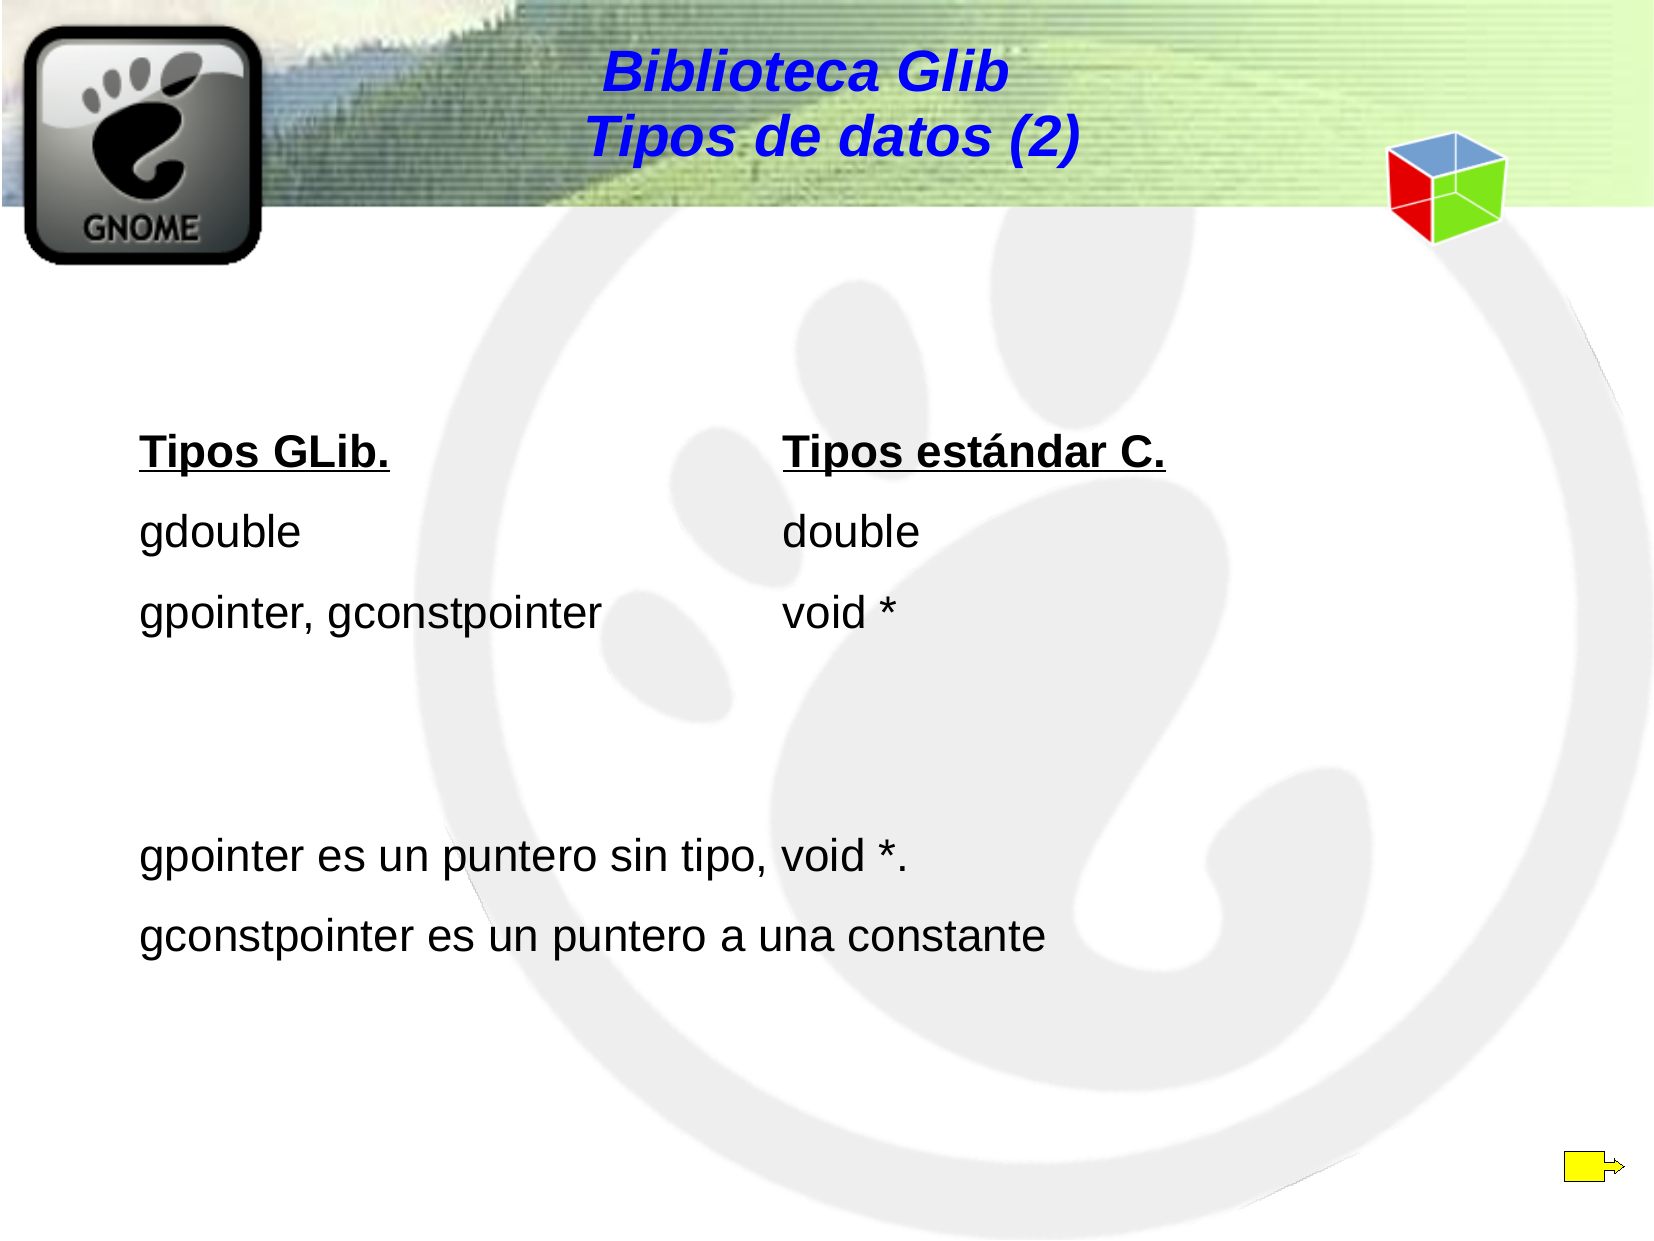

# Biblioteca Glib Tipos de datos (2)
Tipos GLib.						Tipos estándar C.
gdouble							double
gpointer, gconstpointer			void *
gpointer es un puntero sin tipo, void *.
gconstpointer es un puntero a una constante